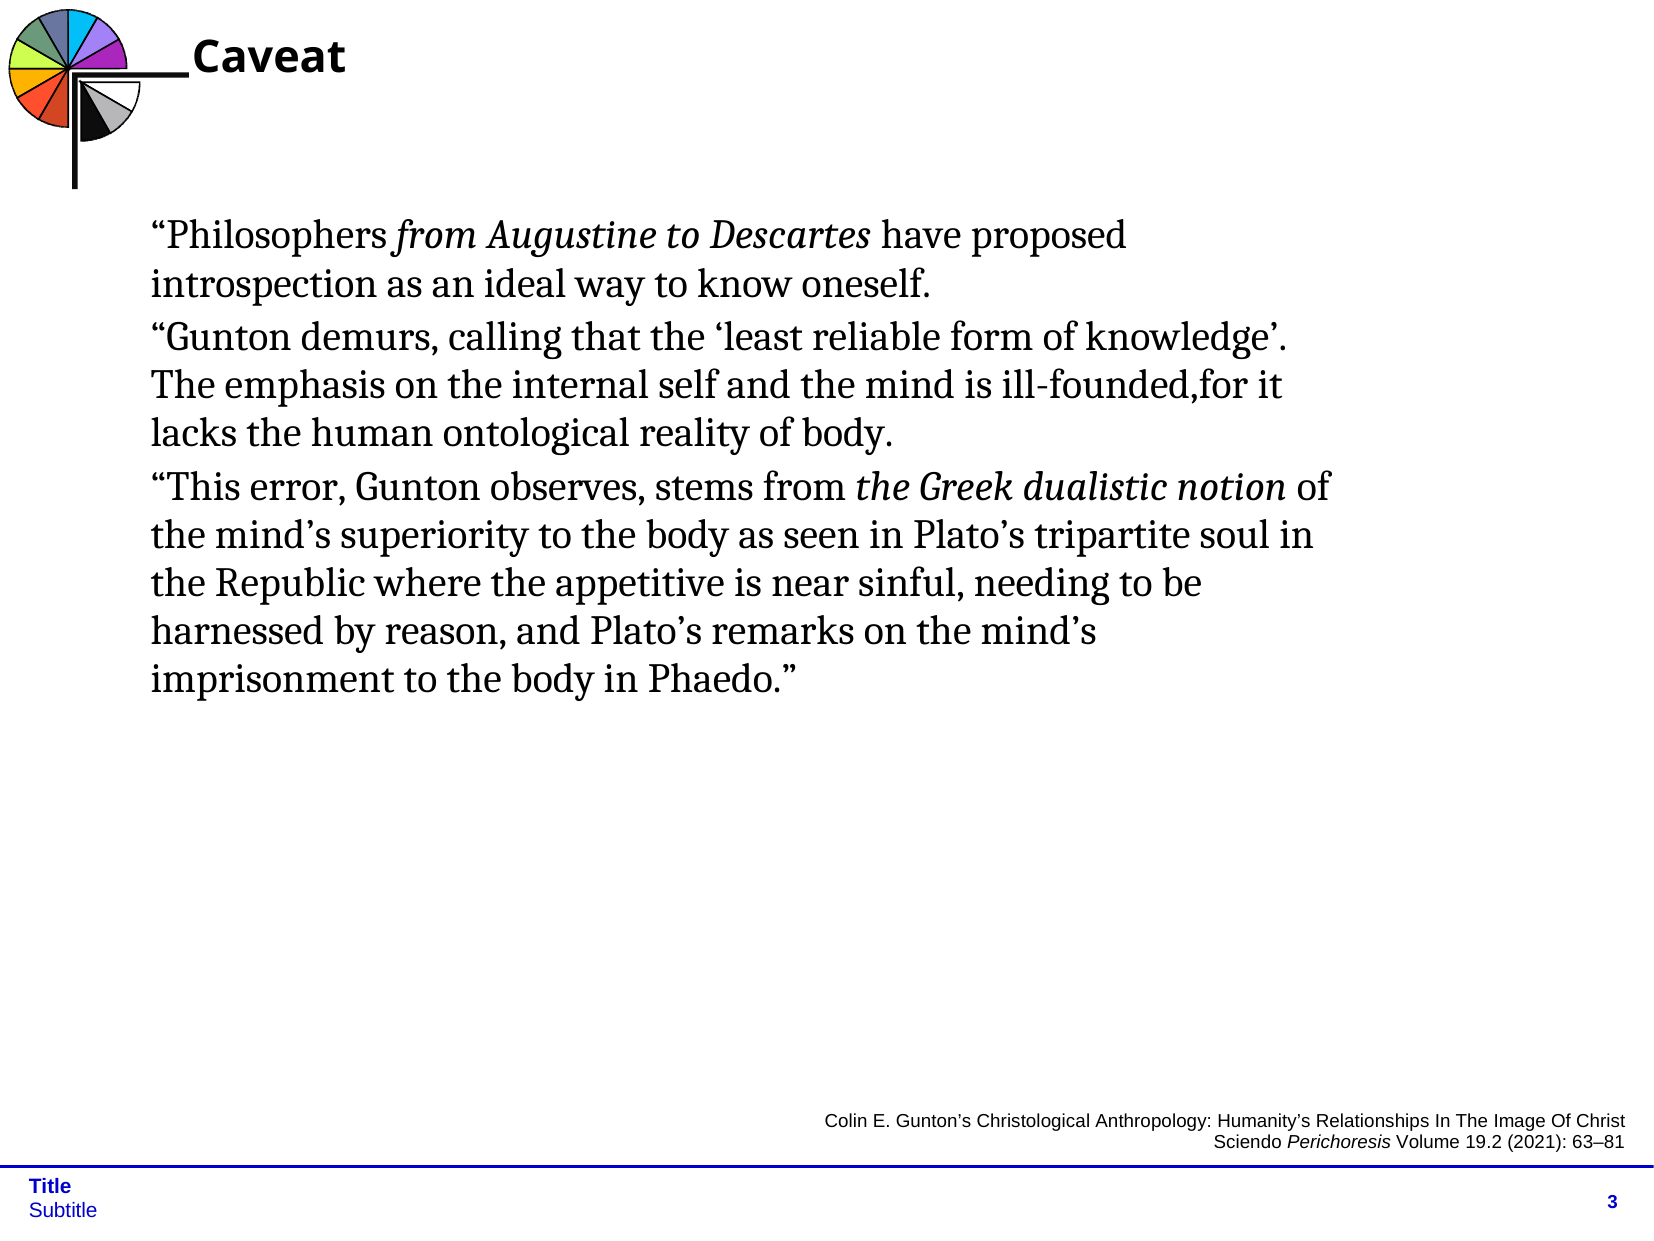

# Caveat
“Philosophers from Augustine to Descartes have proposed introspection as an ideal way to know oneself.
“Gunton demurs, calling that the ‘least reliable form of knowledge’. The emphasis on the internal self and the mind is ill-founded,for it lacks the human ontological reality of body.
“This error, Gunton observes, stems from the Greek dualistic notion of the mind’s superiority to the body as seen in Plato’s tripartite soul in the Republic where the appetitive is near sinful, needing to be harnessed by reason, and Plato’s remarks on the mind’s imprisonment to the body in Phaedo.”
Colin E. Gunton’s Christological Anthropology: Humanity’s Relationships In The Image Of Christ
Sciendo Perichoresis Volume 19.2 (2021): 63–81
3